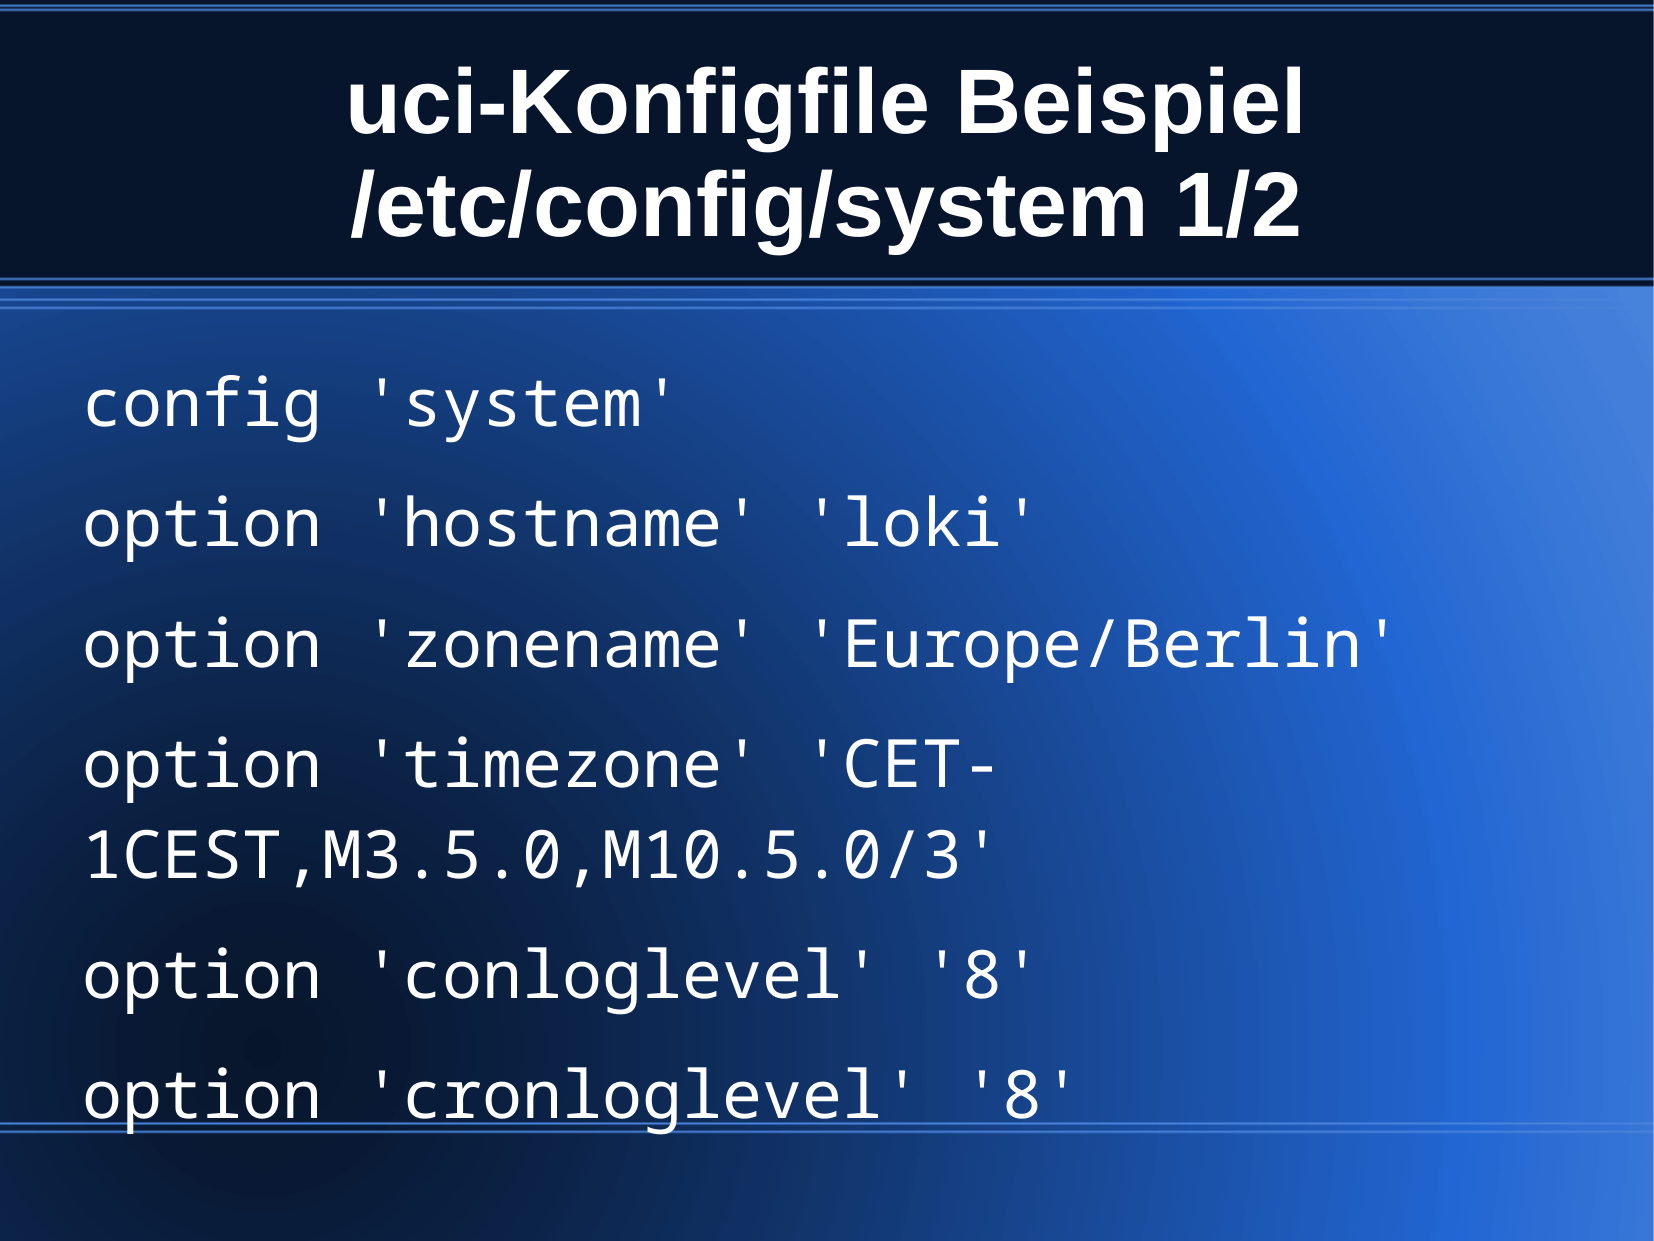

# uci-Konfigfile Beispiel /etc/config/system 1/2
config 'system'
option 'hostname' 'loki'
option 'zonename' 'Europe/Berlin'
option 'timezone' 'CET-1CEST,M3.5.0,M10.5.0/3'
option 'conloglevel' '8'
option 'cronloglevel' '8'